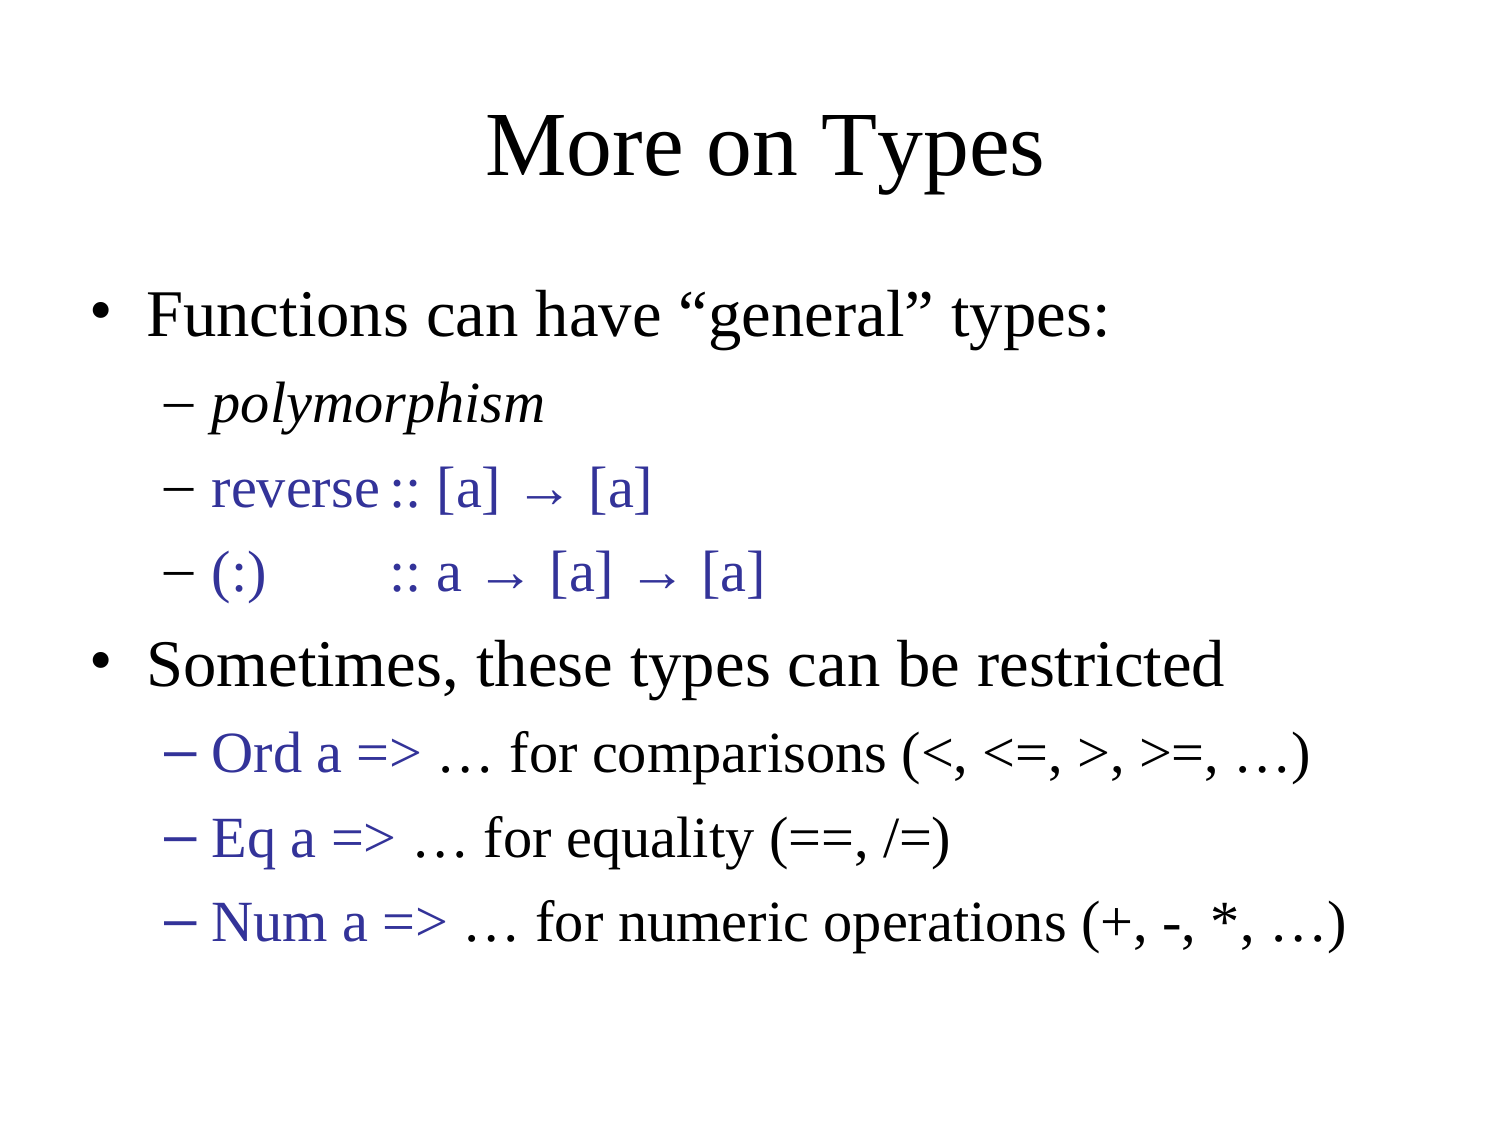

# More on Types
Functions can have “general” types:
polymorphism
reverse	:: [a] → [a]
(:) 	:: a → [a] → [a]
Sometimes, these types can be restricted
Ord a => … for comparisons (<, <=, >, >=, …)
Eq a => … for equality (==, /=)
Num a => … for numeric operations (+, -, *, …)